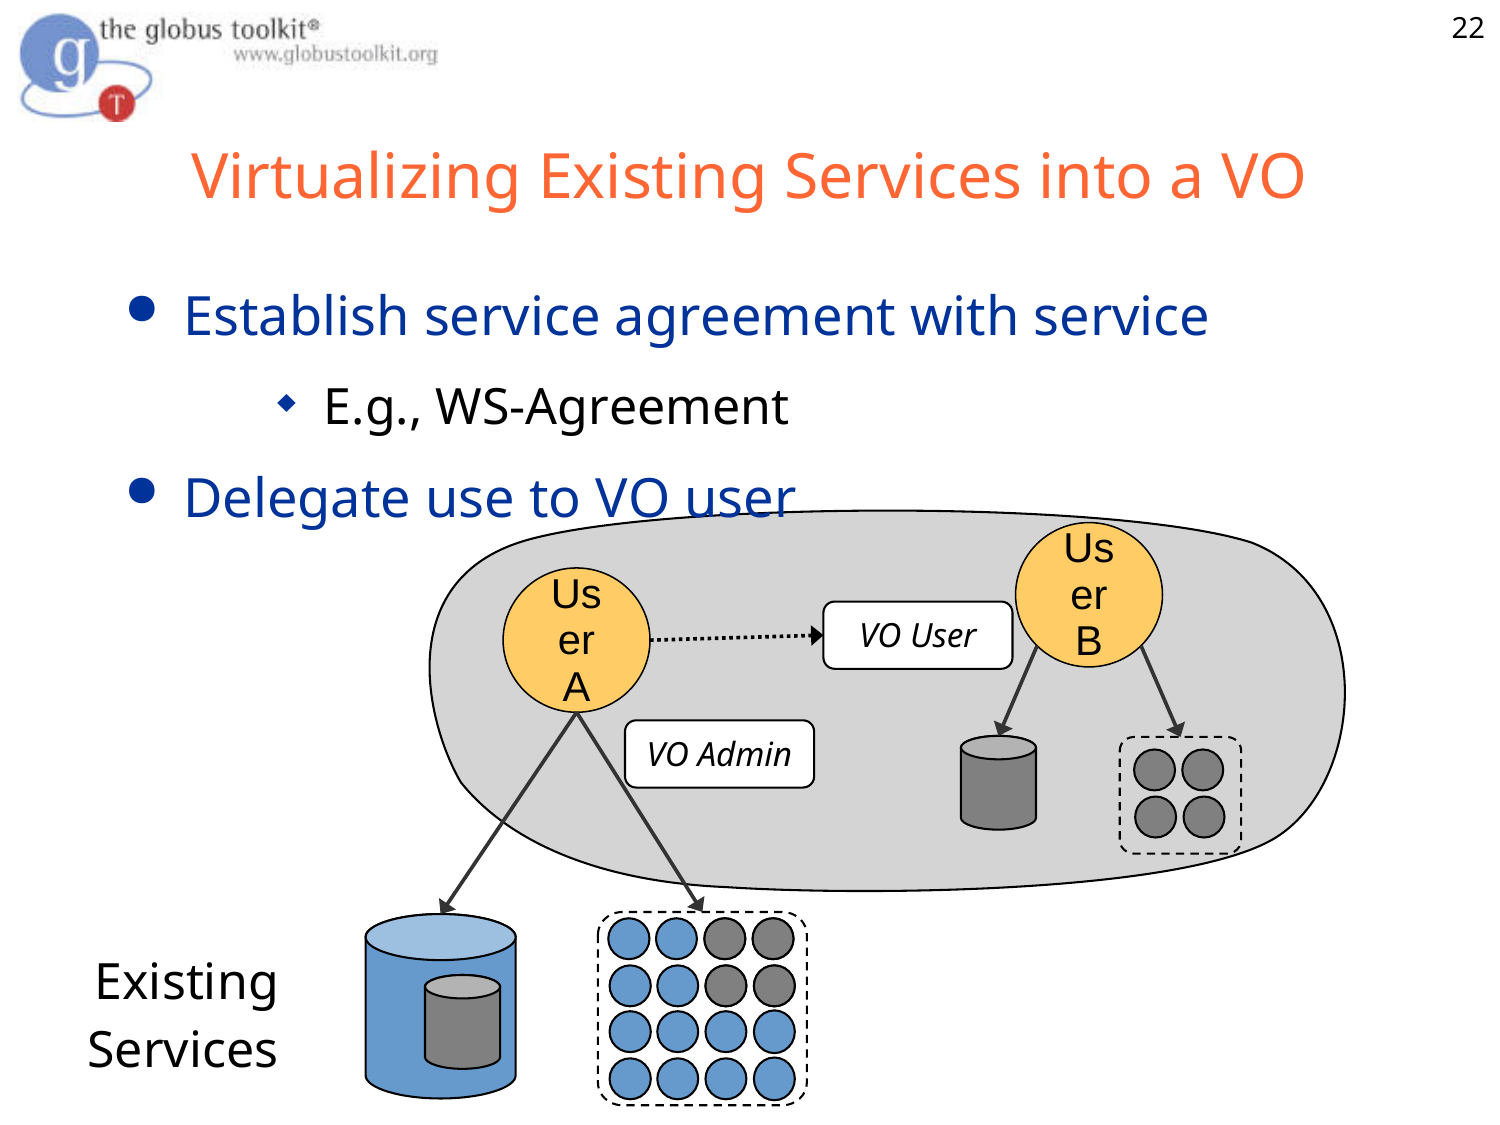

22
# Virtualizing Existing Services into a VO
Establish service agreement with service
E.g., WS-Agreement
Delegate use to VO user
User
B
User
A
VO User
VO Admin
Existing
Services